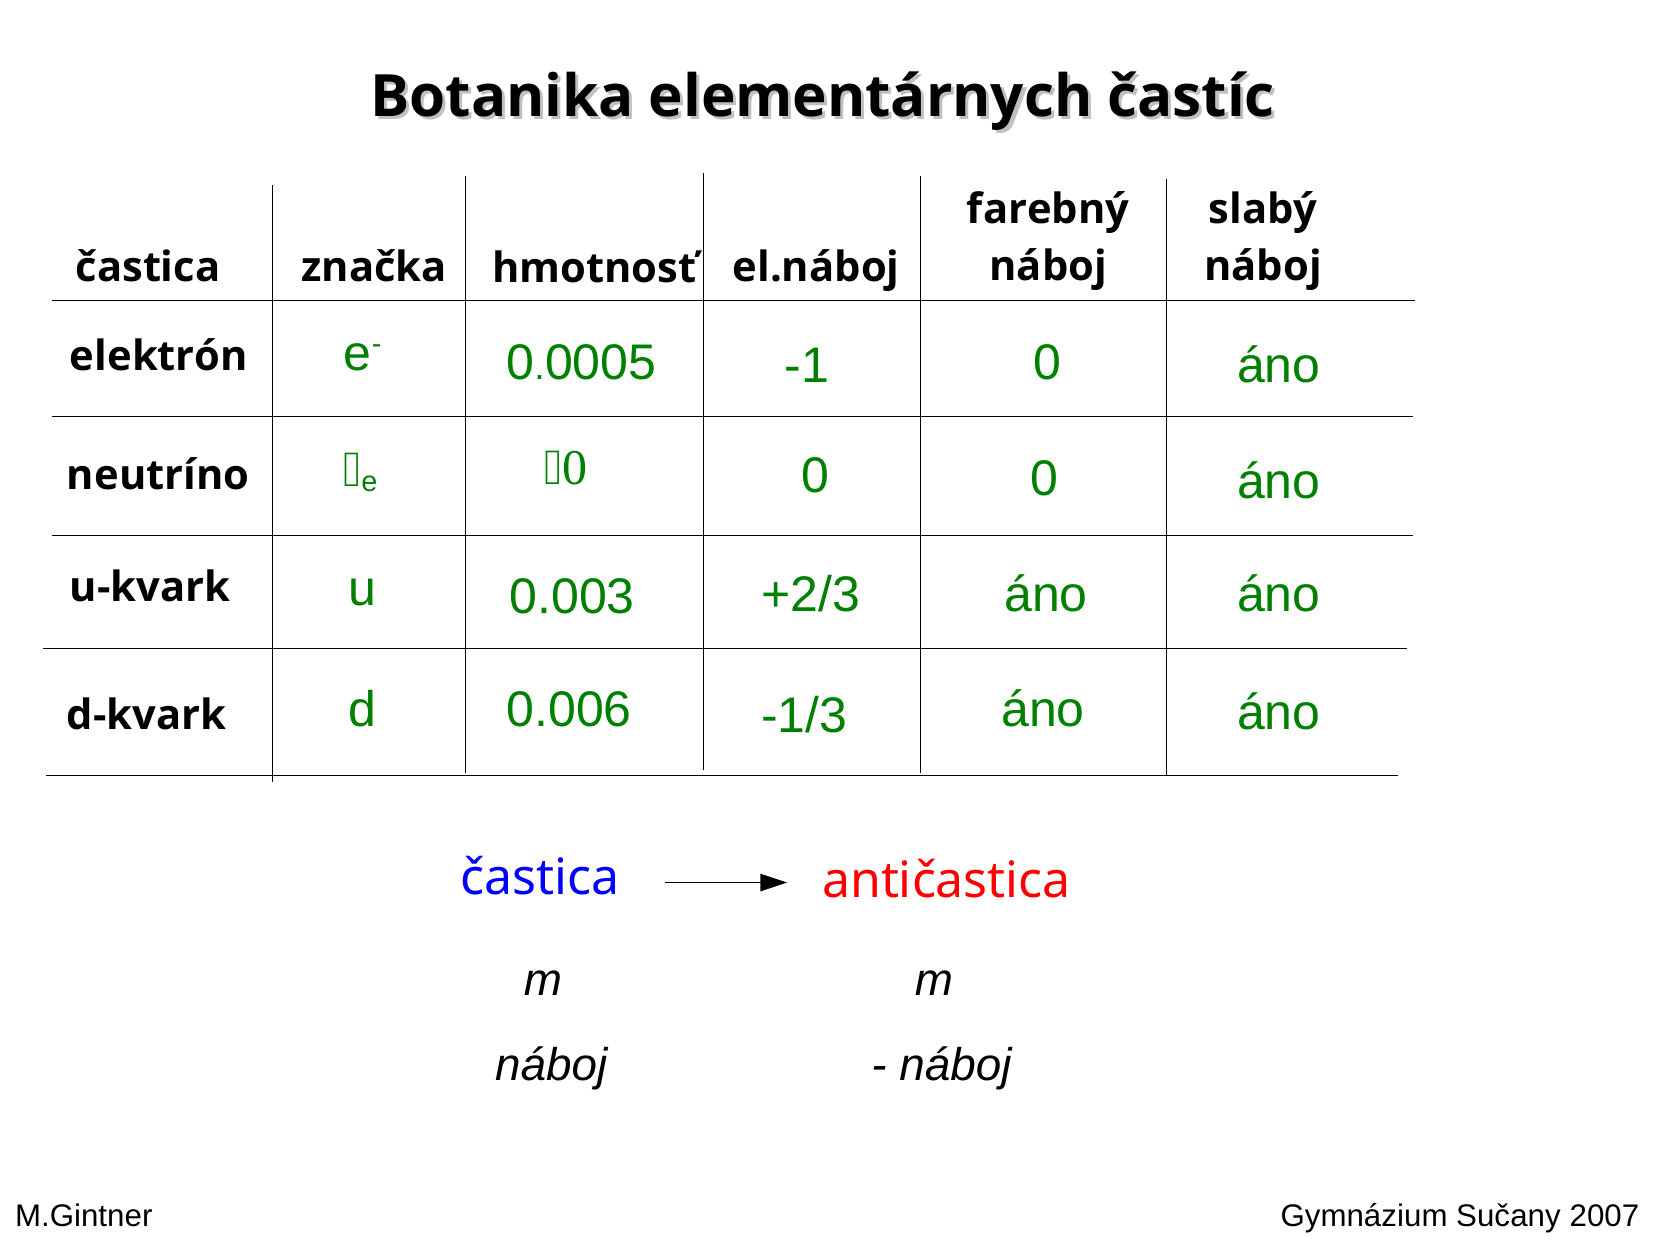

Botanika elementárnych častíc
farebný
náboj
slabý
náboj
častica
značka
el.náboj
hmotnosť
elektrón
neutríno
u-kvark
d-kvark
e-
e
u
d
0.0005
0
0.003
0.006
0
0
áno
áno
-1
0
+2/3
-1/3
áno
áno
áno
áno
častica
antičastica
m
m
náboj
- náboj
M.Gintner
Gymnázium Sučany 2007